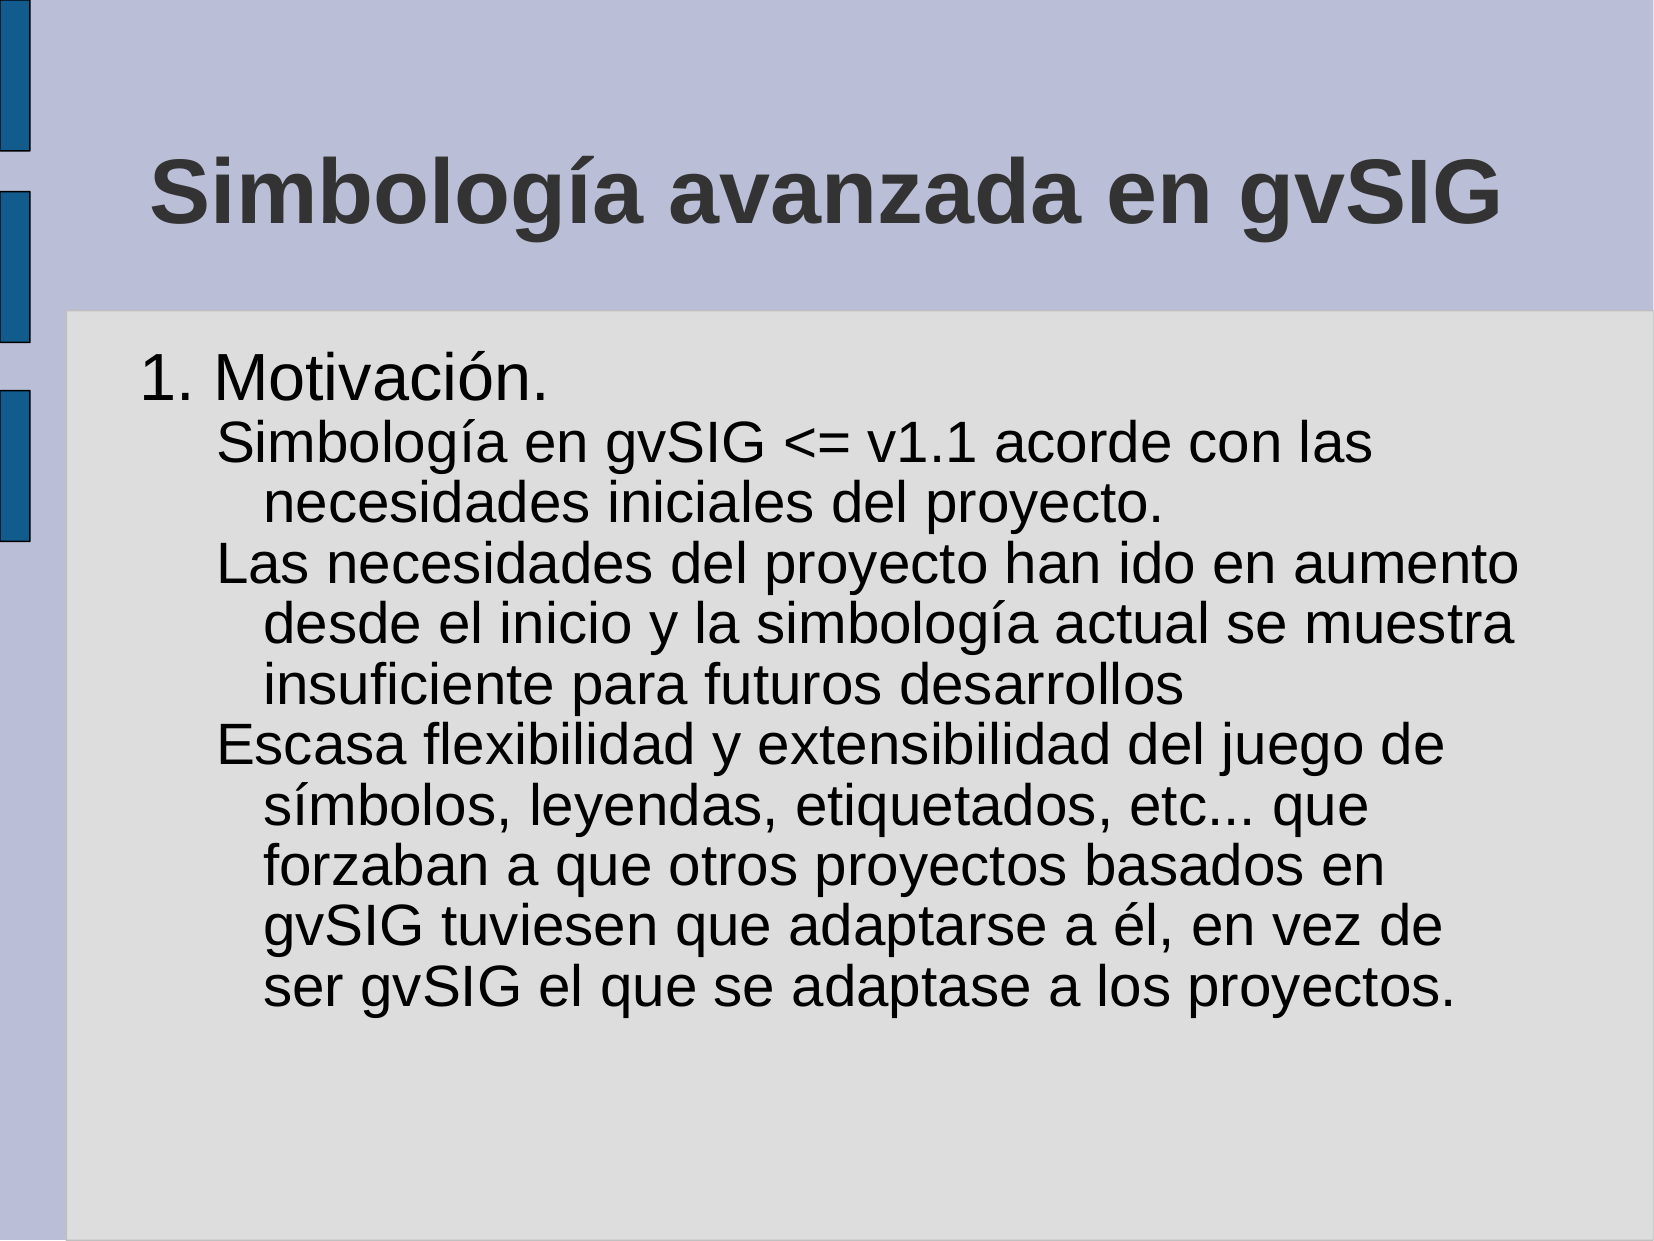

# Simbología avanzada en gvSIG
1. Motivación.
Simbología en gvSIG <= v1.1 acorde con las necesidades iniciales del proyecto.
Las necesidades del proyecto han ido en aumento desde el inicio y la simbología actual se muestra insuficiente para futuros desarrollos
Escasa flexibilidad y extensibilidad del juego de símbolos, leyendas, etiquetados, etc... que forzaban a que otros proyectos basados en gvSIG tuviesen que adaptarse a él, en vez de ser gvSIG el que se adaptase a los proyectos.